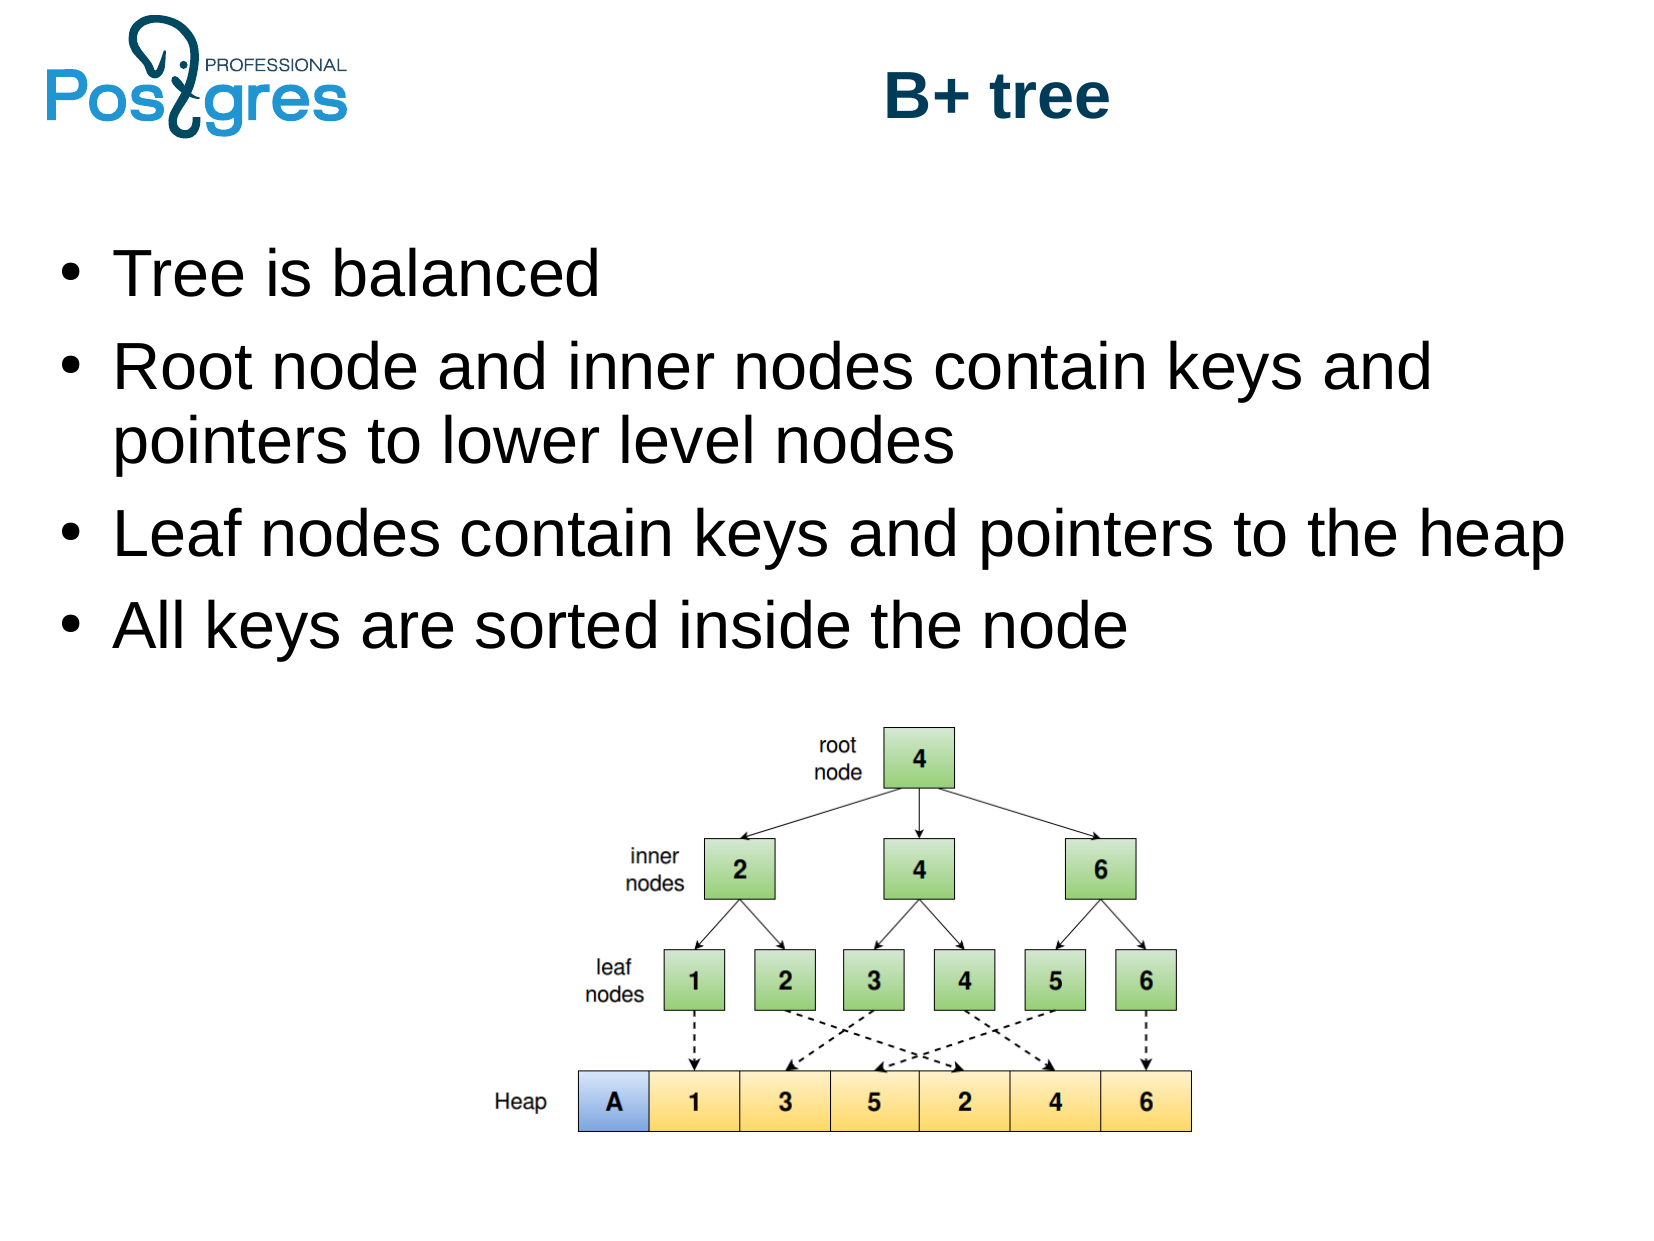

# B+ tree
Tree is balanced
Root node and inner nodes contain keys and pointers to lower level nodes
Leaf nodes contain keys and pointers to the heap
All keys are sorted inside the node